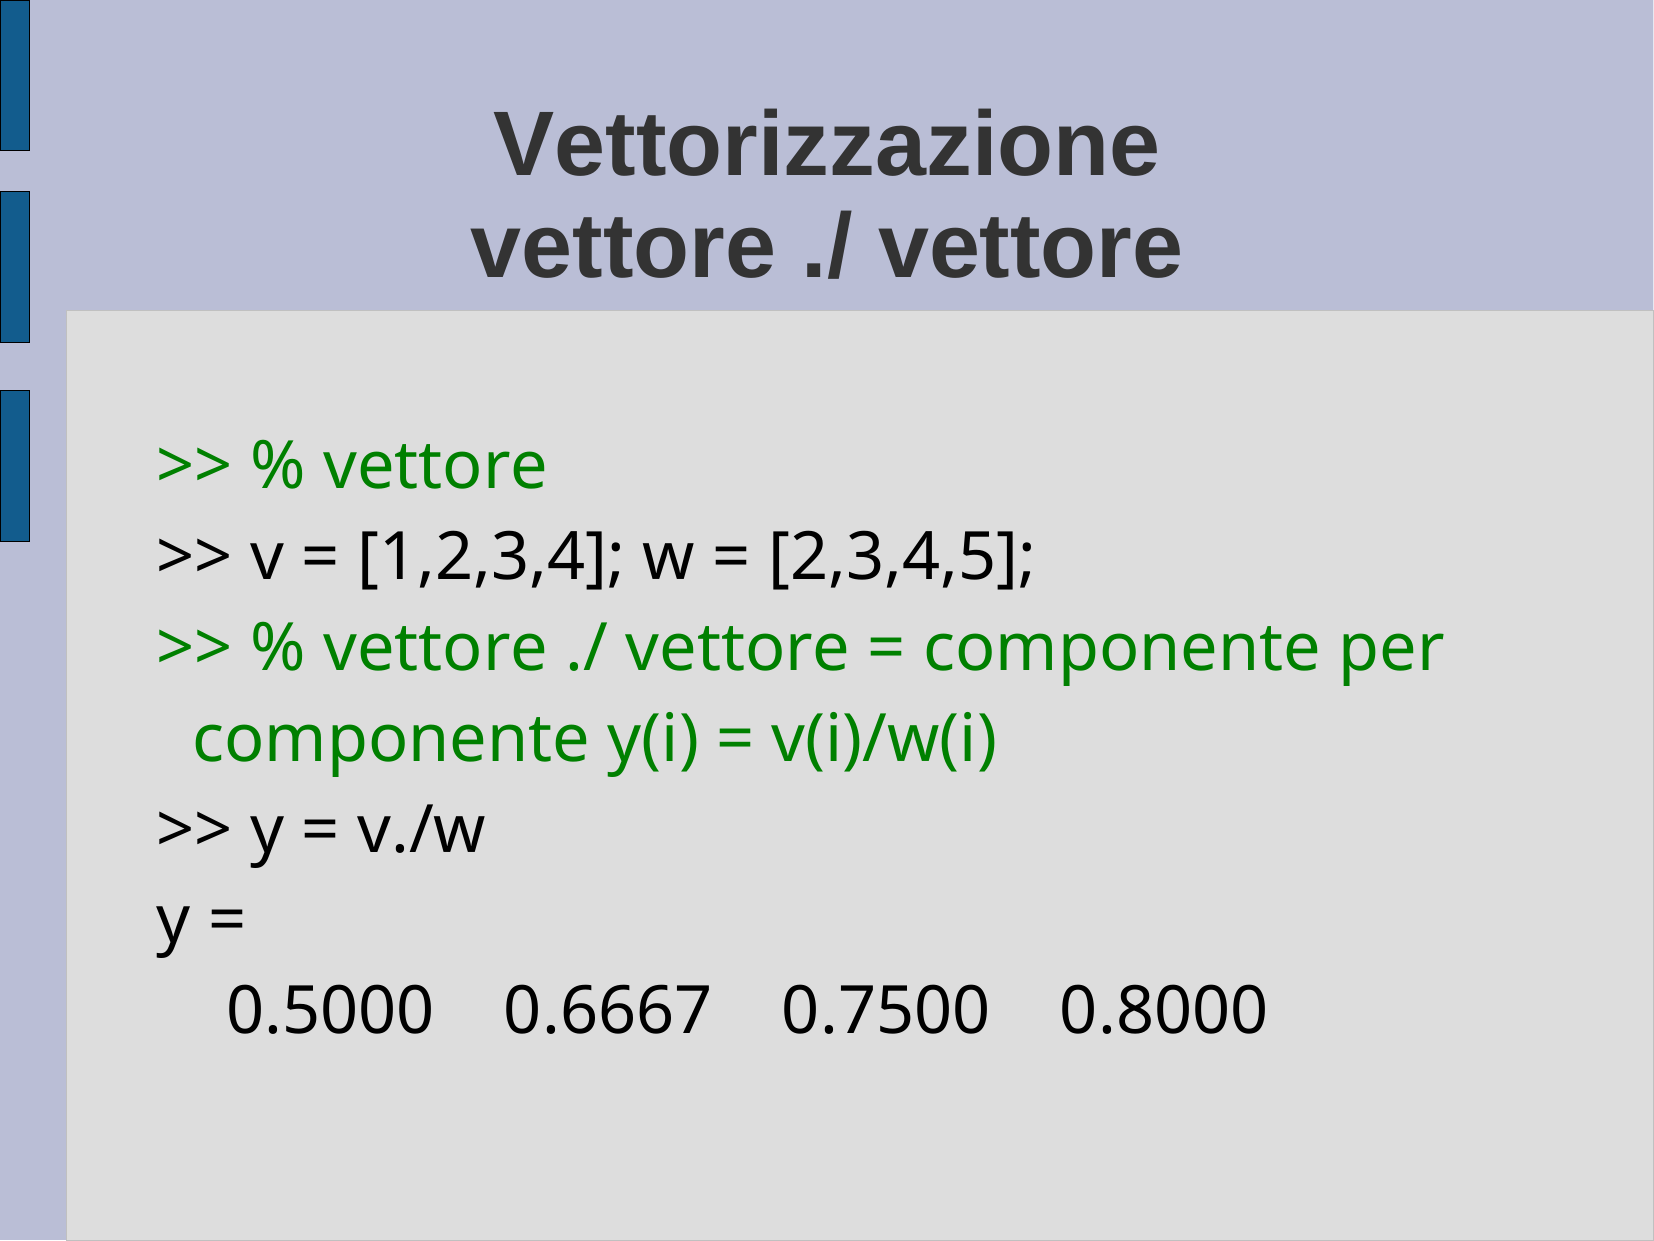

# Vettorizzazione vettore ./ vettore
>> % vettore
>> v = [1,2,3,4]; w = [2,3,4,5];
>> % vettore ./ vettore = componente per componente y(i) = v(i)/w(i)
>> y = v./w
y =
 0.5000 0.6667 0.7500 0.8000